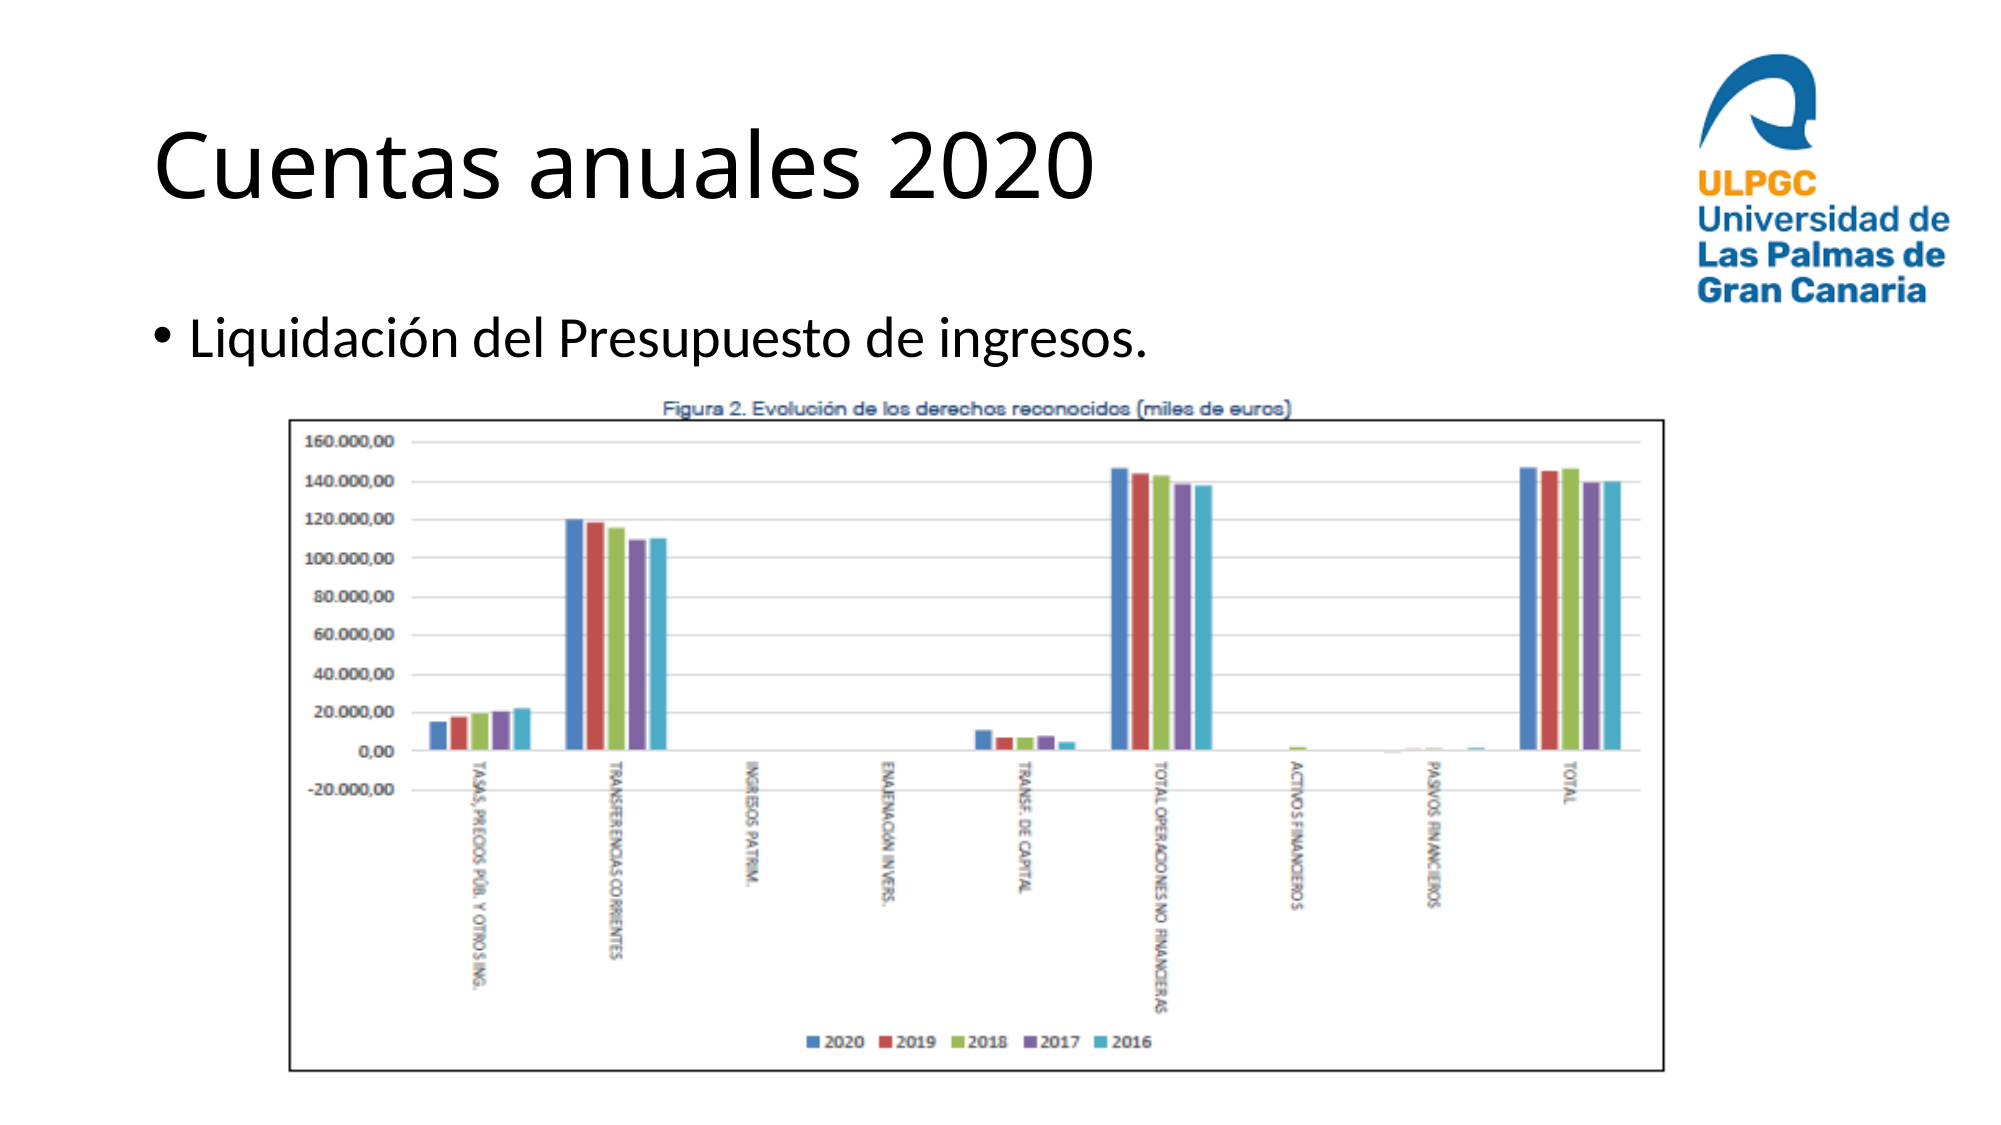

# Cuentas anuales 2020
Liquidación del Presupuesto de ingresos.